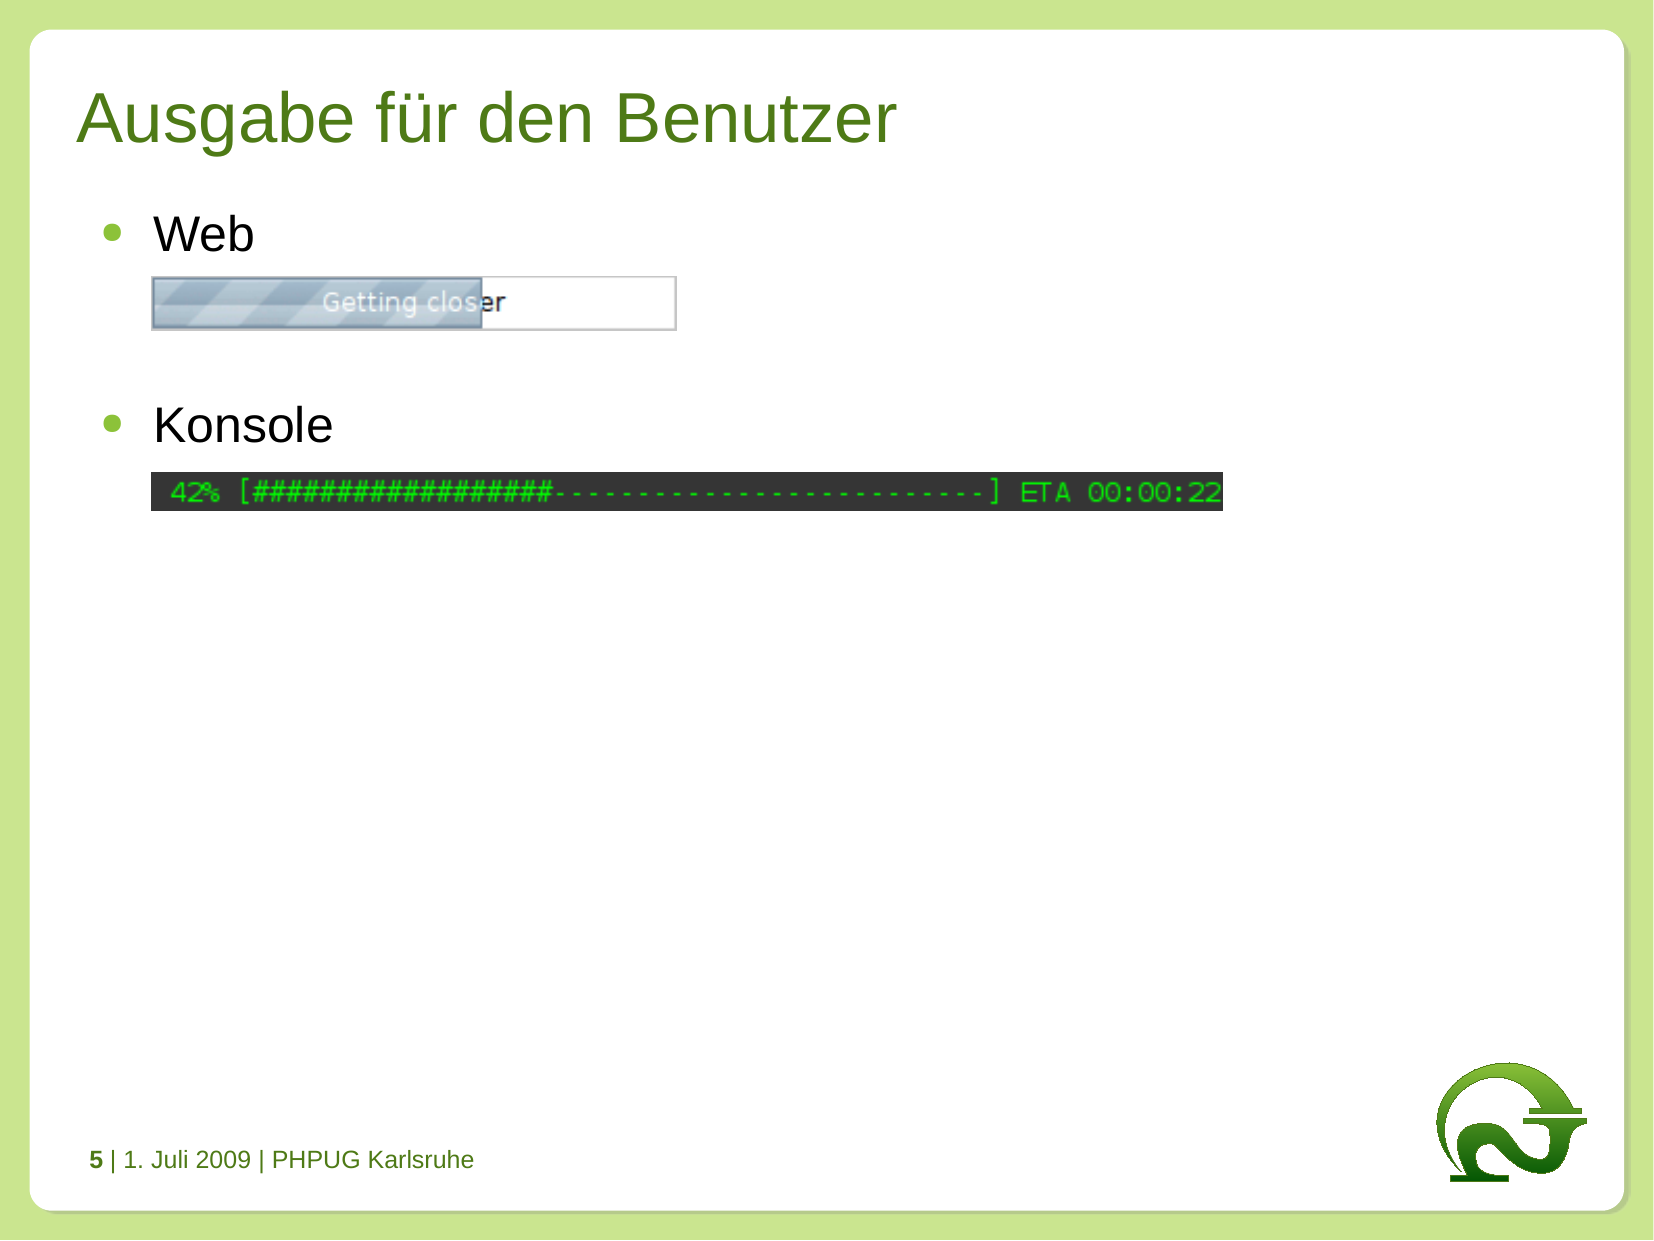

# Ausgabe für den Benutzer
Web
Konsole